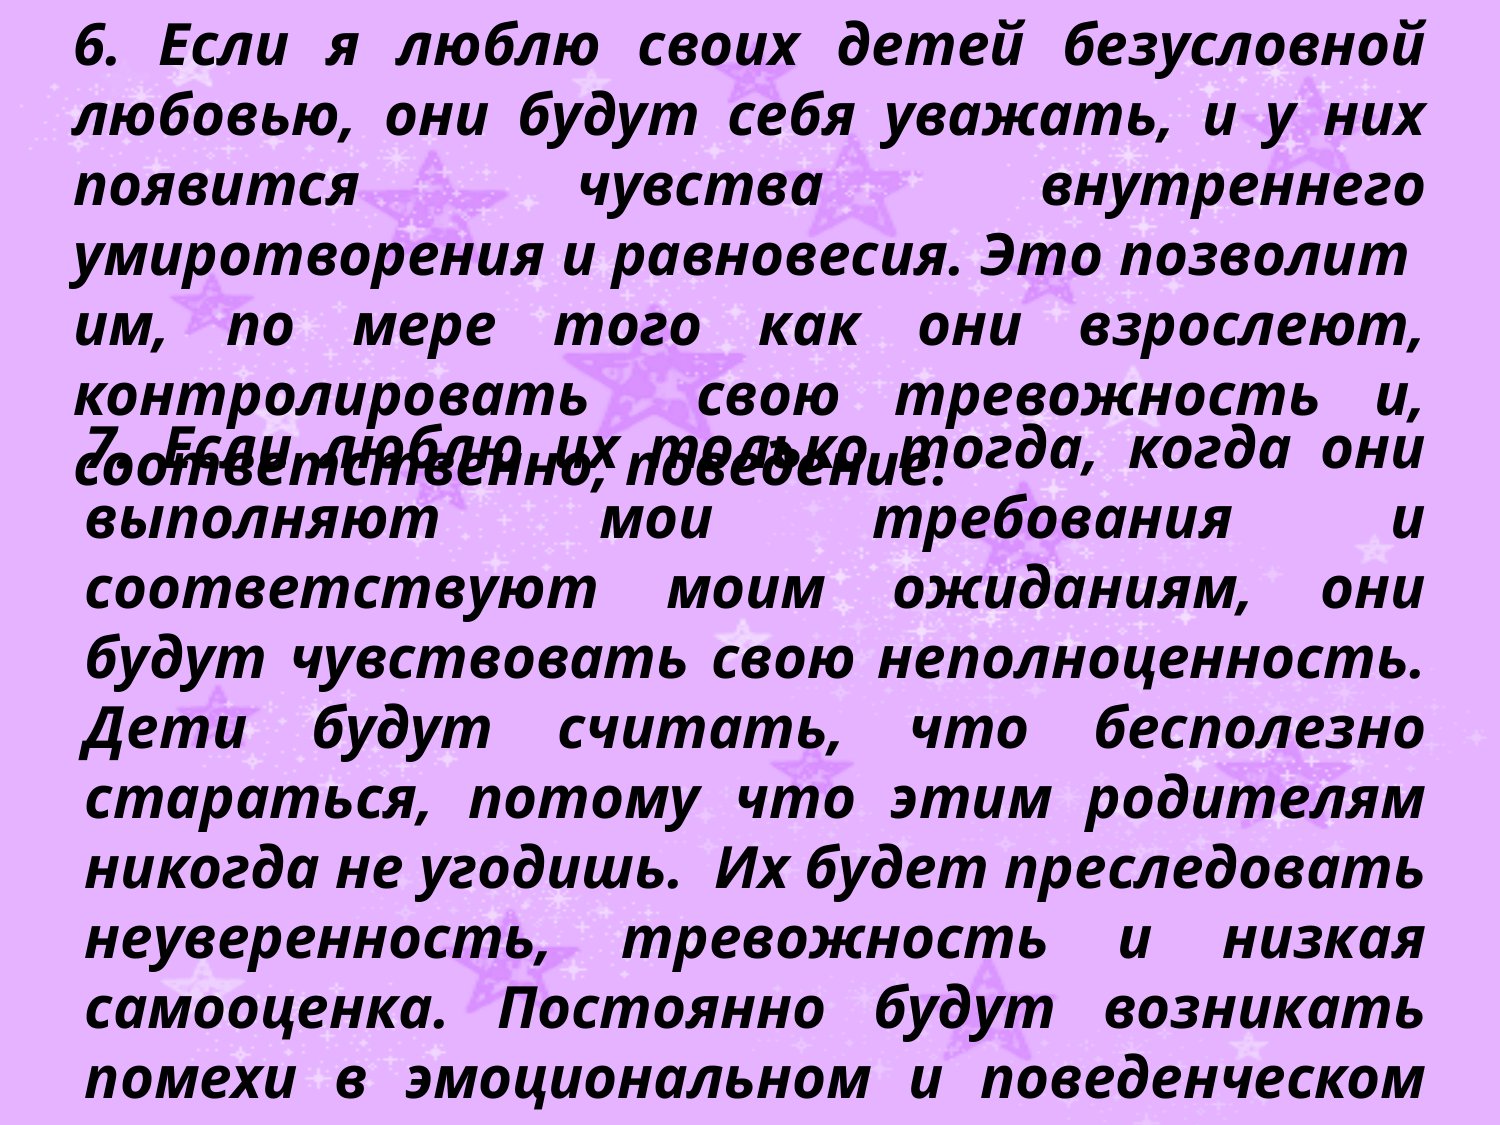

6. Если я люблю своих детей безусловной любовью, они будут себя уважать, и у них появится чувства внутреннего умиротворения и равновесия. Это позволит им, по мере того как они взрослеют, контролировать свою тревожность и, соответственно, поведение.
7. Если люблю их только тогда, когда они выполняют мои требования и соответствуют моим ожиданиям, они будут чувствовать свою неполноценность. Дети будут считать, что бесполезно стараться, потому что этим родителям никогда не угодишь. Их будет преследовать неуверенность, тревожность и низкая самооценка. Постоянно будут возникать помехи в эмоциональном и поведенческом развитии